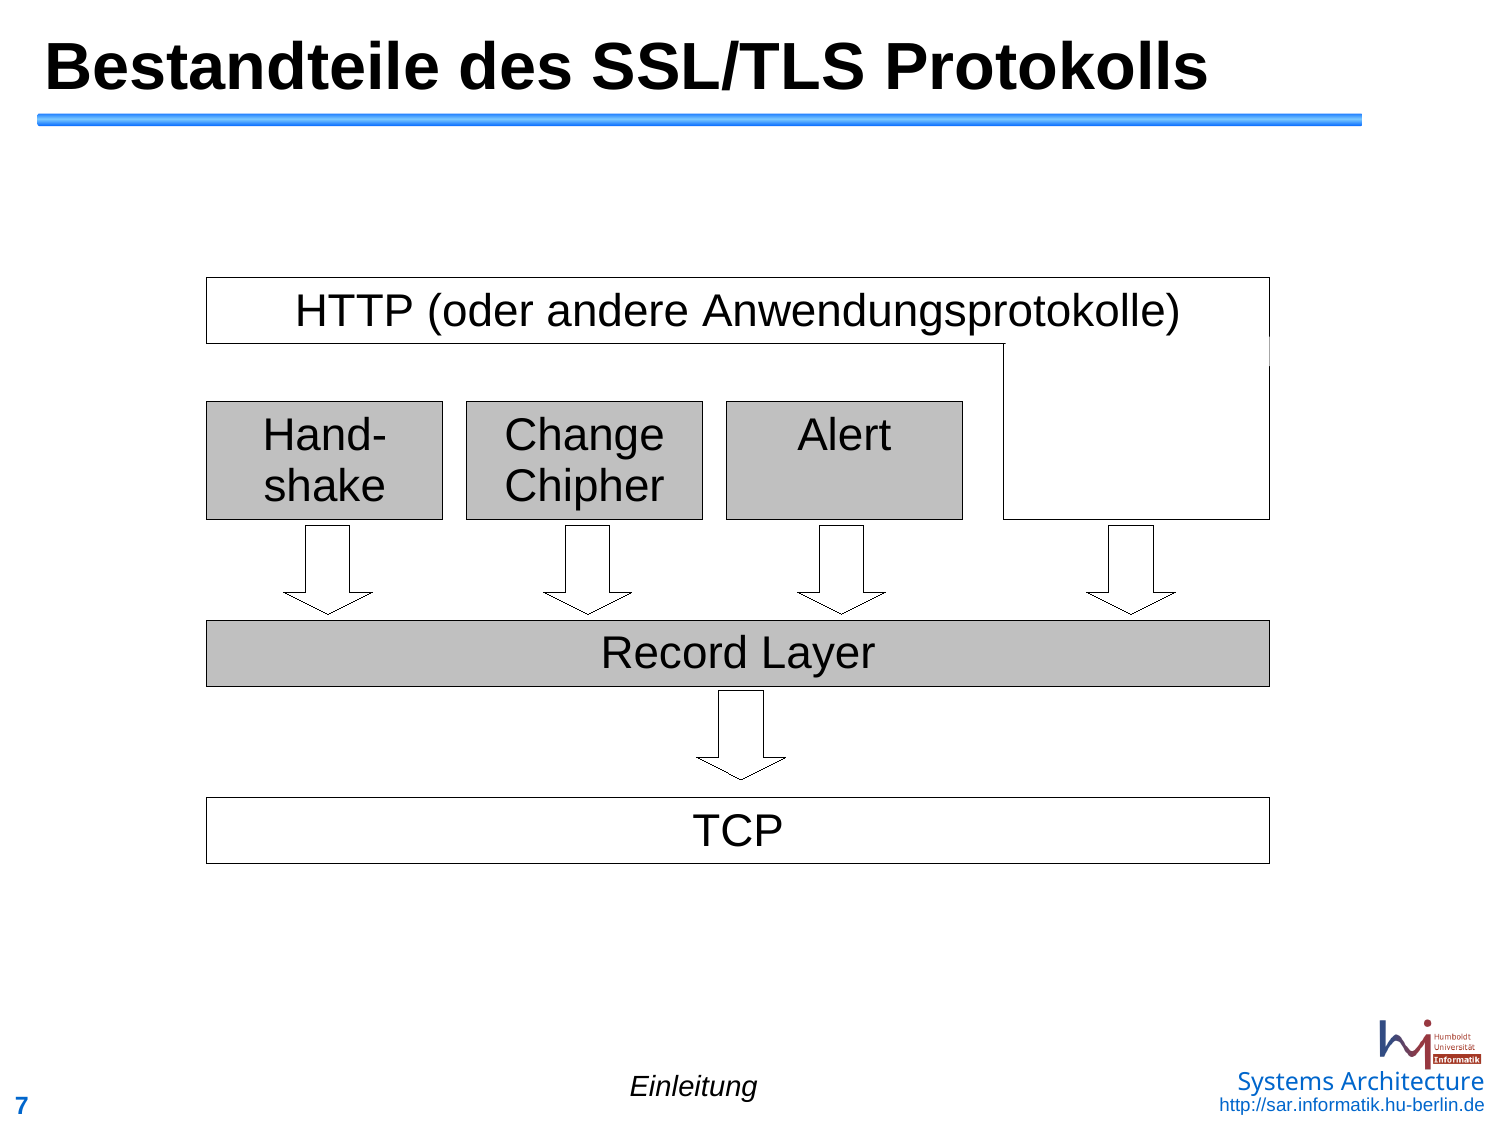

# Bestandteile des SSL/TLS Protokolls
HTTP (oder andere Anwendungsprotokolle)
Hand-
shake
Change
Chipher
Alert
Record Layer
TCP
Einleitung